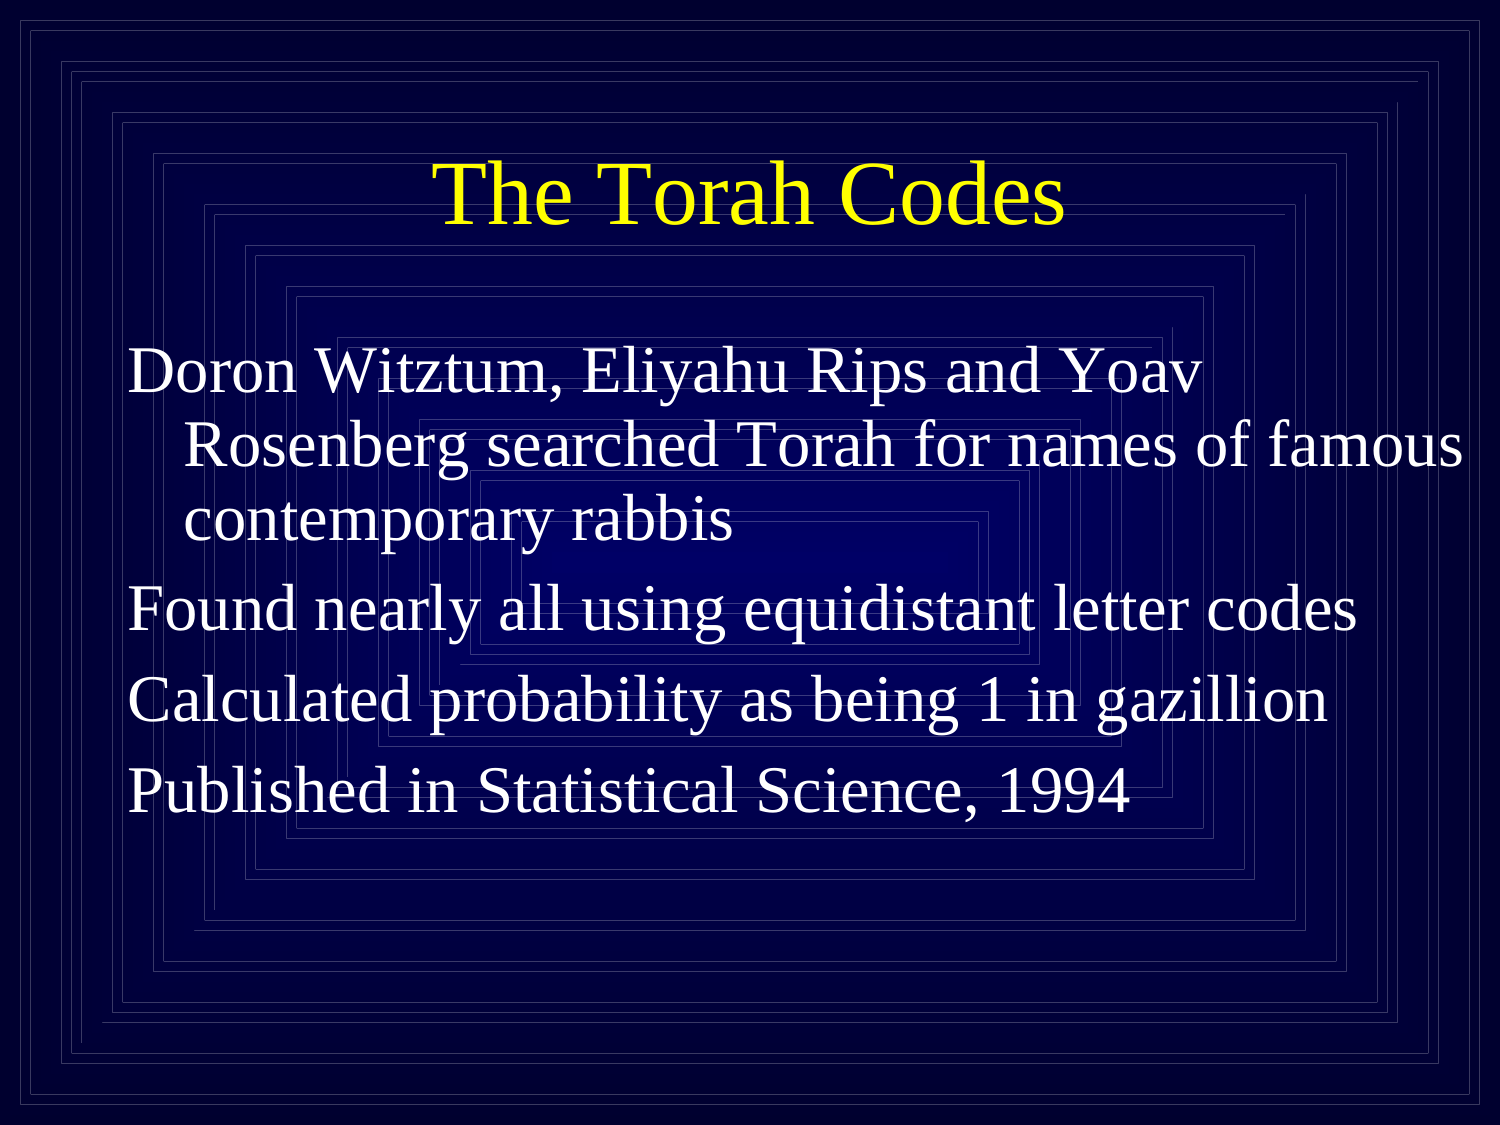

# The Torah Codes
Doron Witztum, Eliyahu Rips and Yoav Rosenberg searched Torah for names of famous contemporary rabbis
Found nearly all using equidistant letter codes
Calculated probability as being 1 in gazillion
Published in Statistical Science, 1994